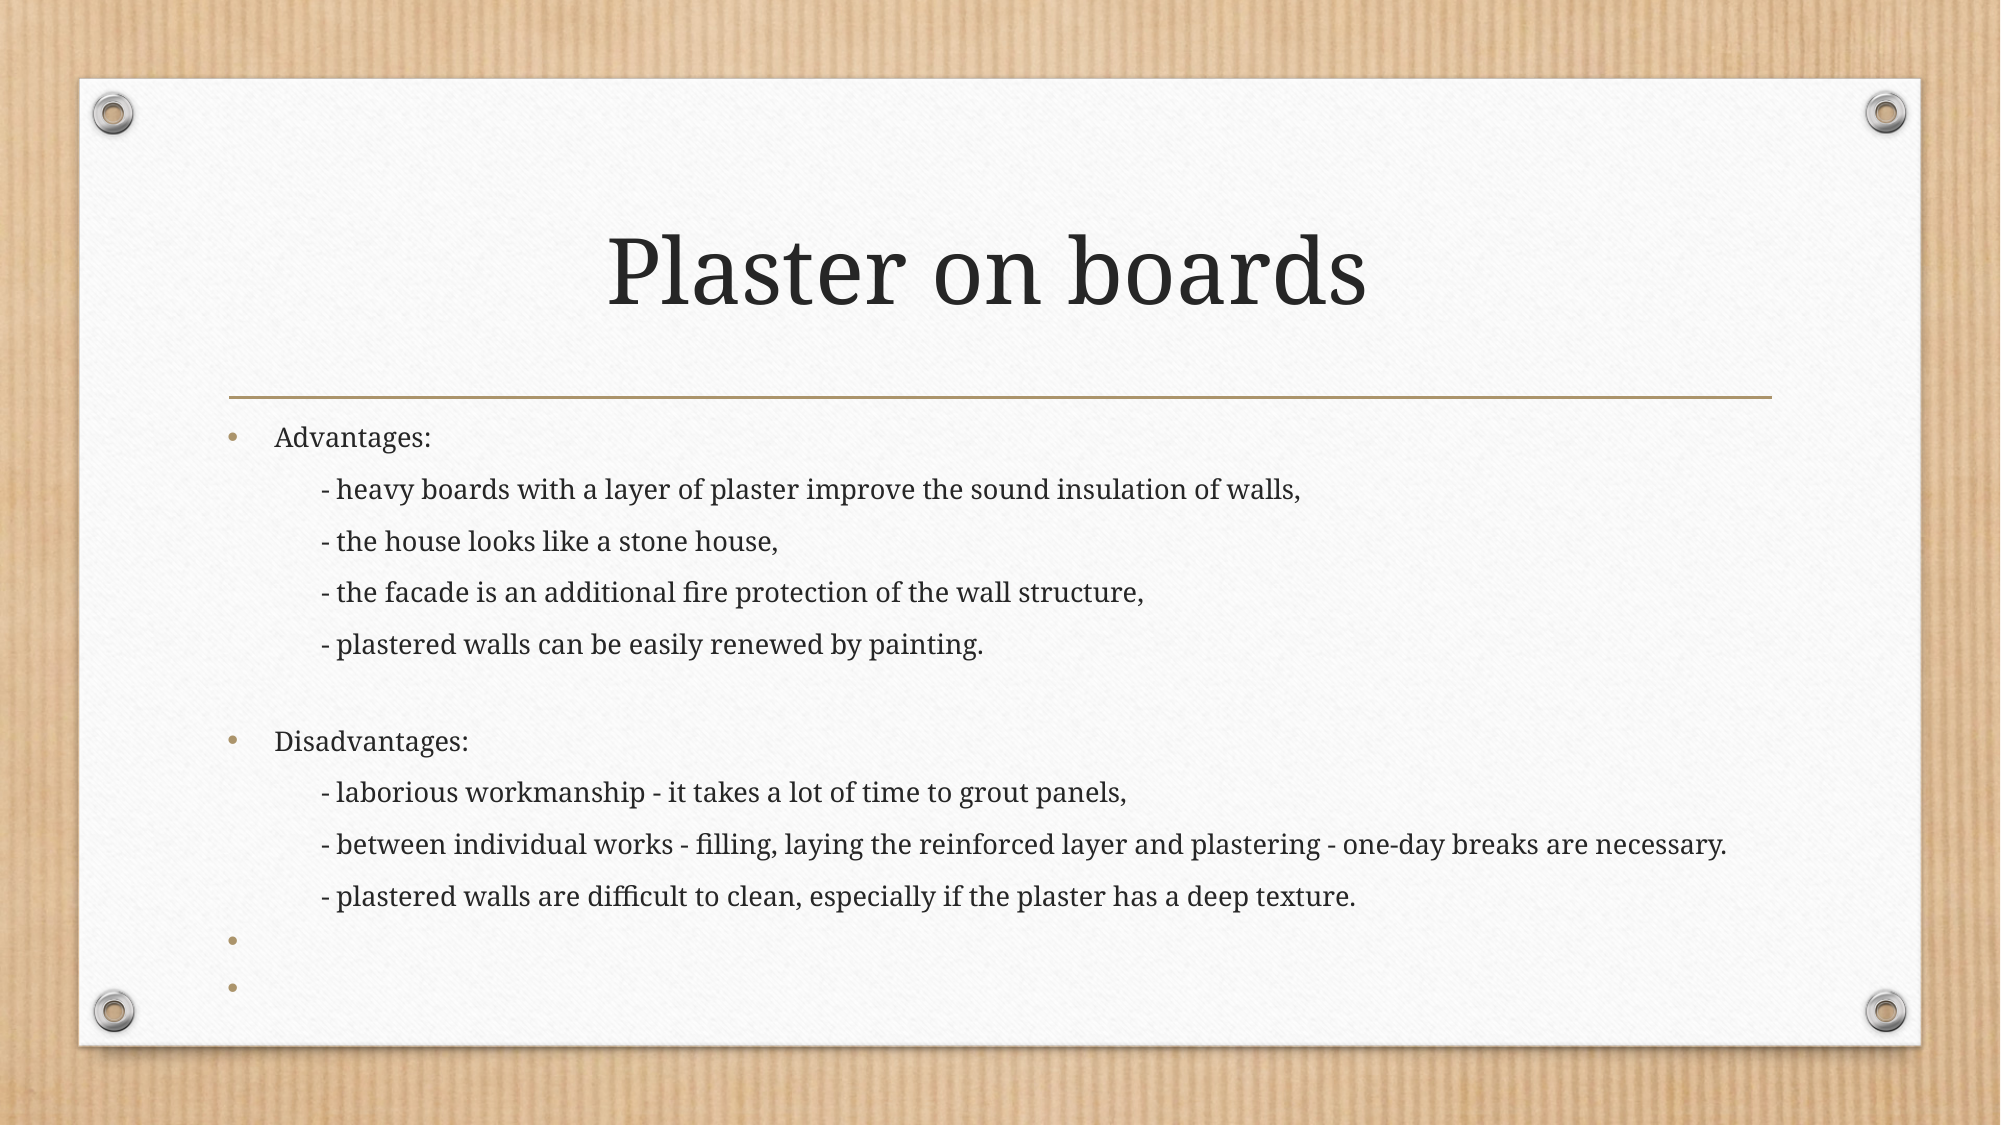

# Plaster on boards
Advantages:
- heavy boards with a layer of plaster improve the sound insulation of walls,
- the house looks like a stone house,
- the facade is an additional fire protection of the wall structure,
- plastered walls can be easily renewed by painting.
Disadvantages:
- laborious workmanship - it takes a lot of time to grout panels,
- between individual works - filling, laying the reinforced layer and plastering - one-day breaks are necessary.
- plastered walls are difficult to clean, especially if the plaster has a deep texture.